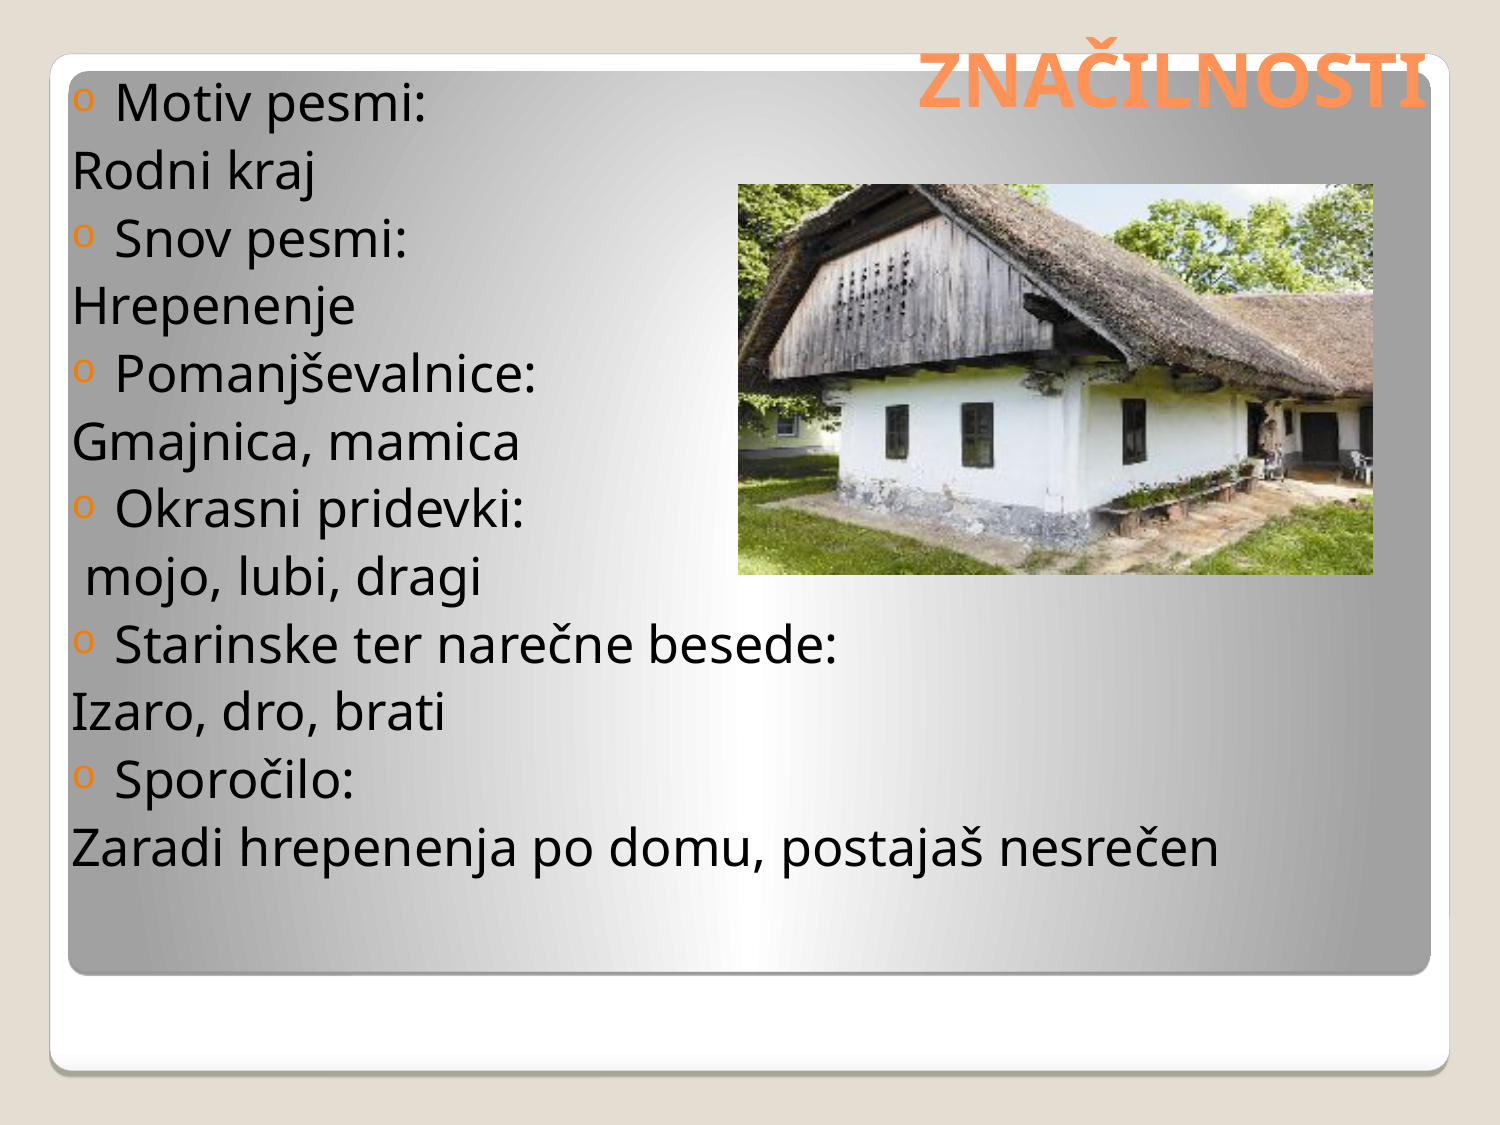

# ZNAČILNOSTI
Motiv pesmi:
Rodni kraj
Snov pesmi:
Hrepenenje
Pomanjševalnice:
Gmajnica, mamica
Okrasni pridevki:
 mojo, lubi, dragi
Starinske ter narečne besede:
Izaro, dro, brati
Sporočilo:
Zaradi hrepenenja po domu, postajaš nesrečen